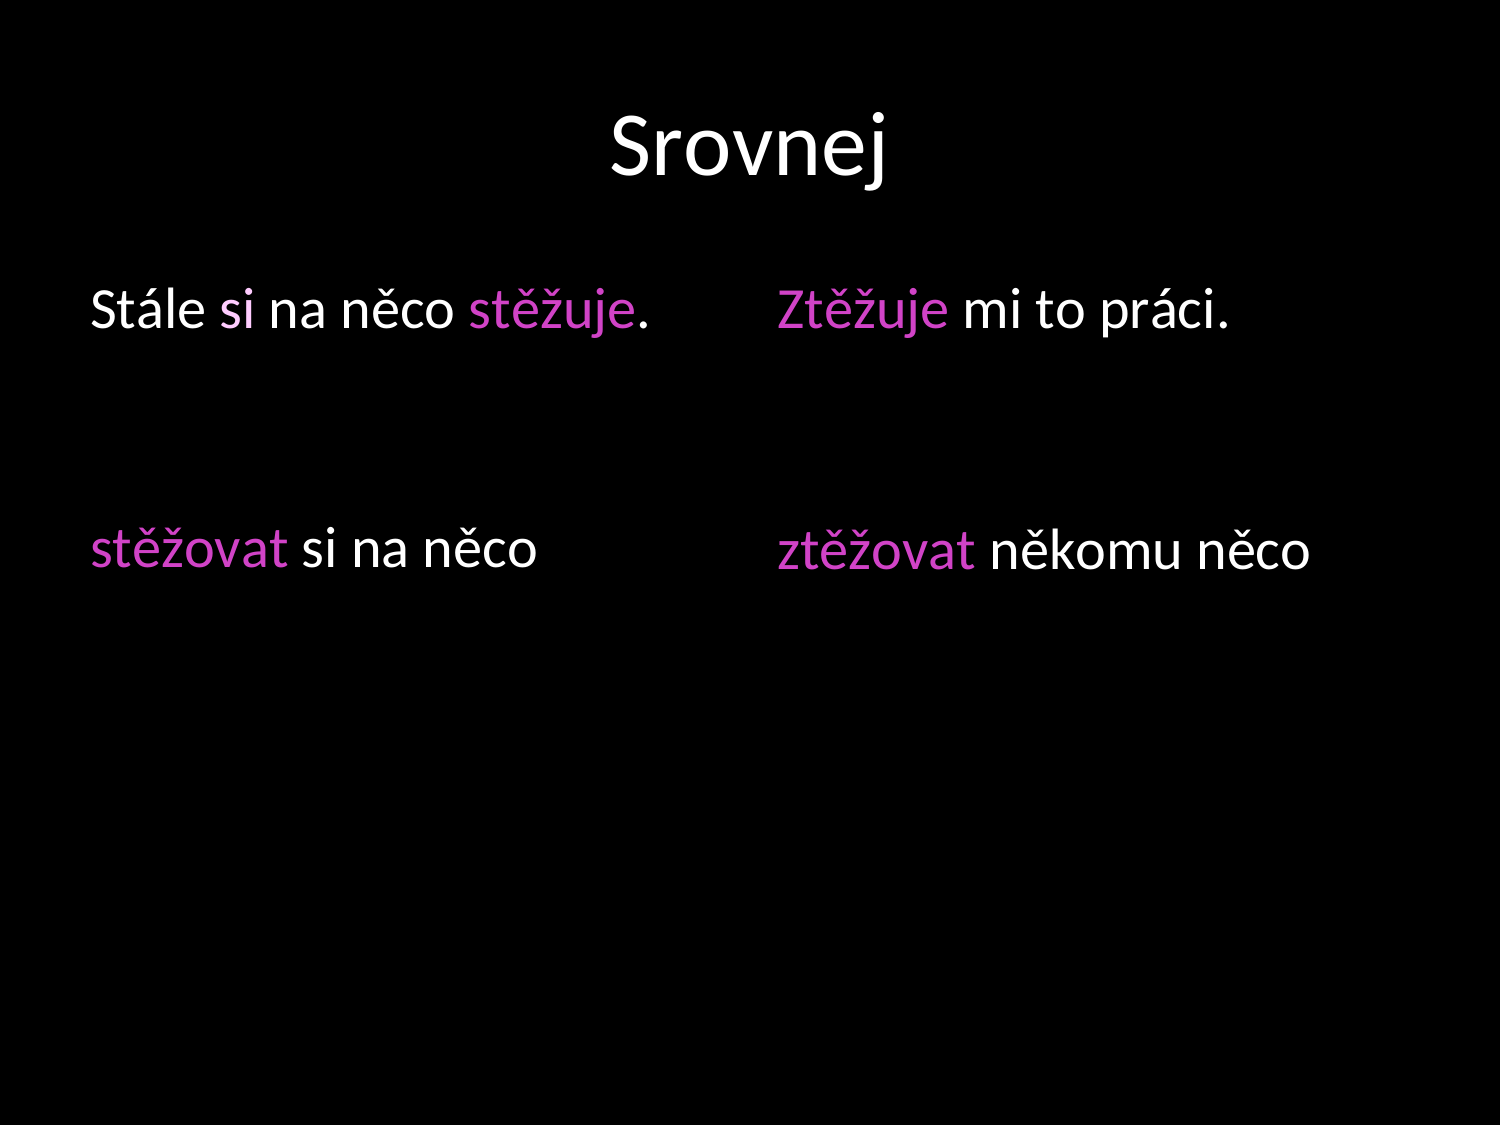

# Srovnej
Stále si na něco stěžuje.
stěžovat si na něco
Ztěžuje mi to práci.
ztěžovat někomu něco